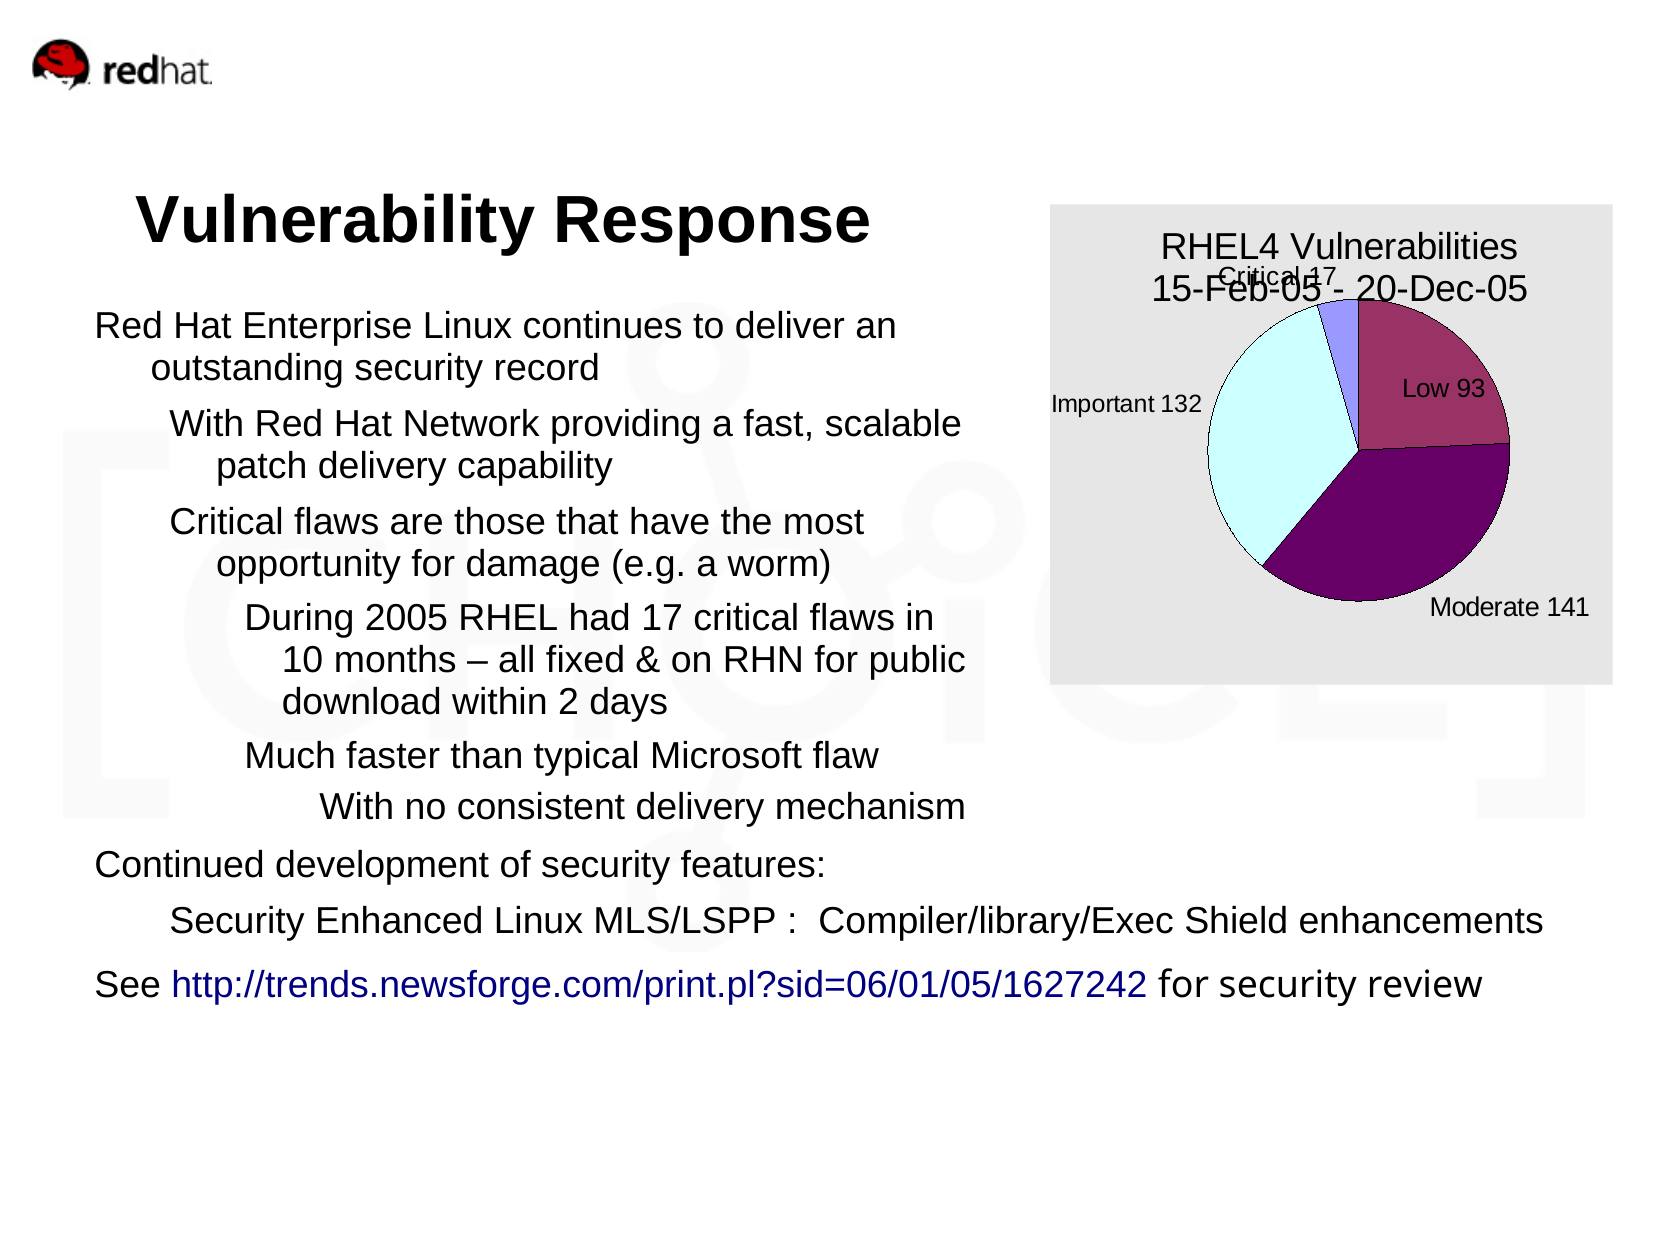

# Vulnerability Response
### Chart: RHEL4 Vulnerabilities
15-Feb-05 - 20-Dec-05
| Category | Column 1 |
|---|---|
| Critical | 17.0 |
| Important | 132.0 |
| Moderate | 141.0 |
| Low | 93.0 |Red Hat Enterprise Linux continues to deliver an
outstanding security record
With Red Hat Network providing a fast, scalable
patch delivery capability
Critical flaws are those that have the most
opportunity for damage (e.g. a worm)
During 2005 RHEL had 17 critical flaws in
10 months – all fixed & on RHN for public
download within 2 days
Much faster than typical Microsoft flaw
With no consistent delivery mechanism
Continued development of security features:
Security Enhanced Linux MLS/LSPP : Compiler/library/Exec Shield enhancements
See http://trends.newsforge.com/print.pl?sid=06/01/05/1627242 for security review